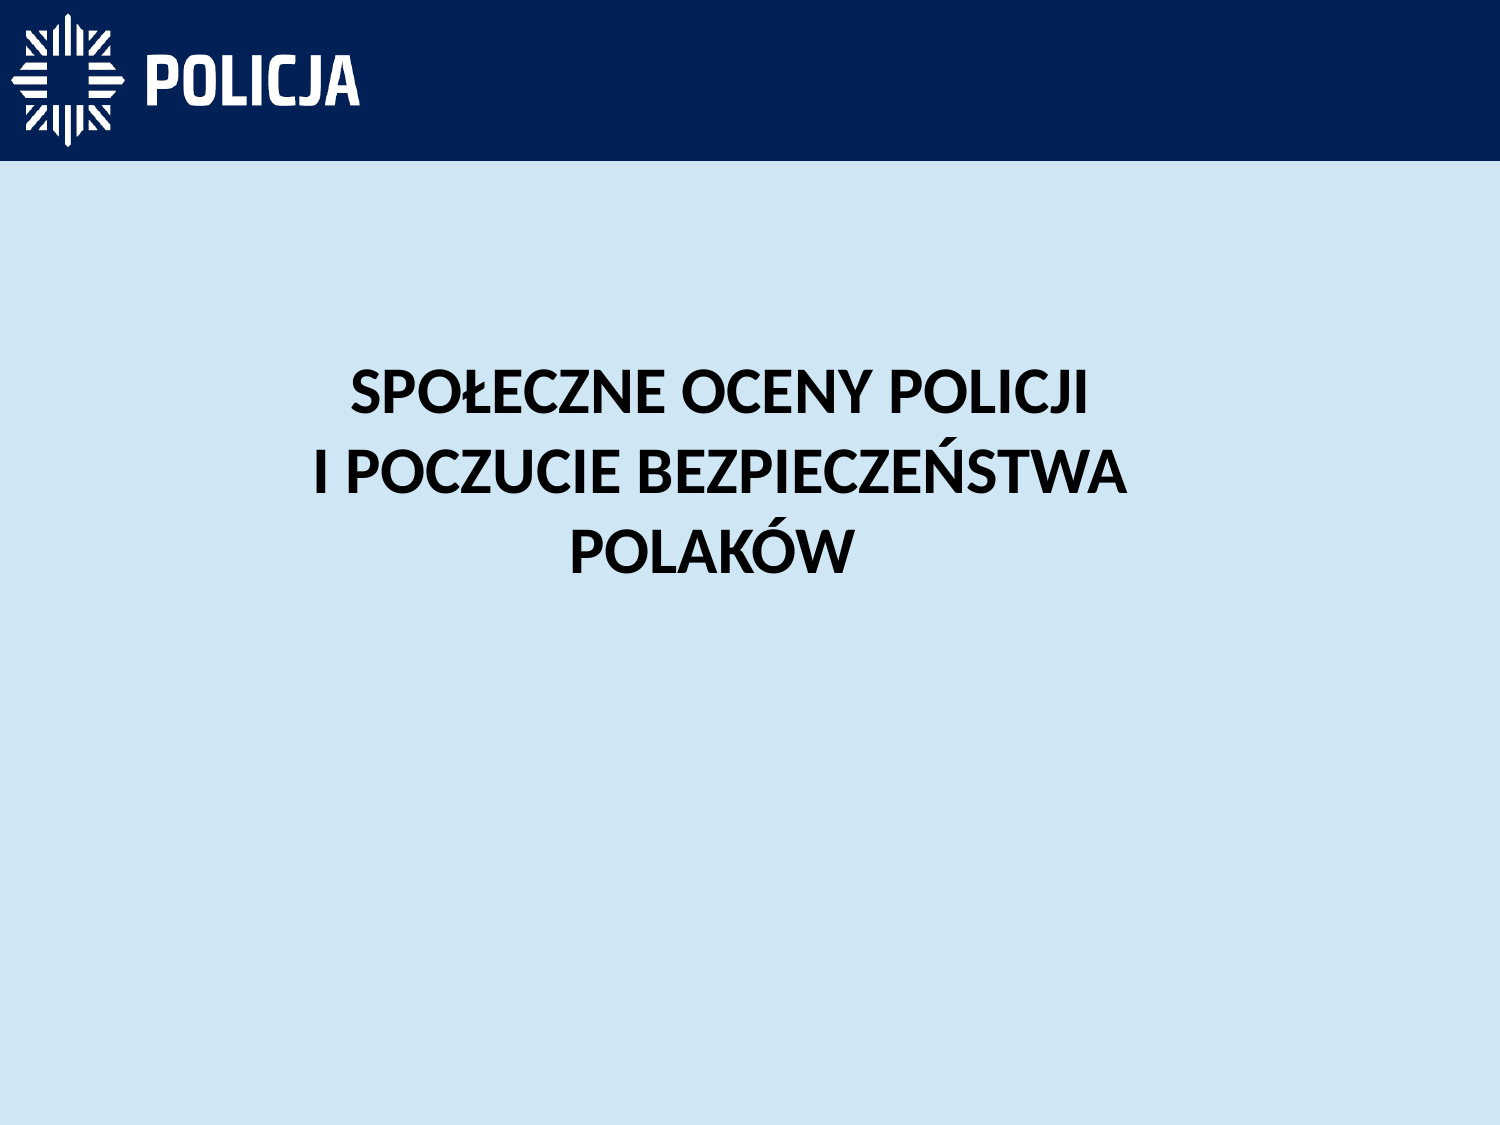

SPOŁECZNE OCENY POLICJI
I POCZUCIE BEZPIECZEŃSTWA POLAKÓW